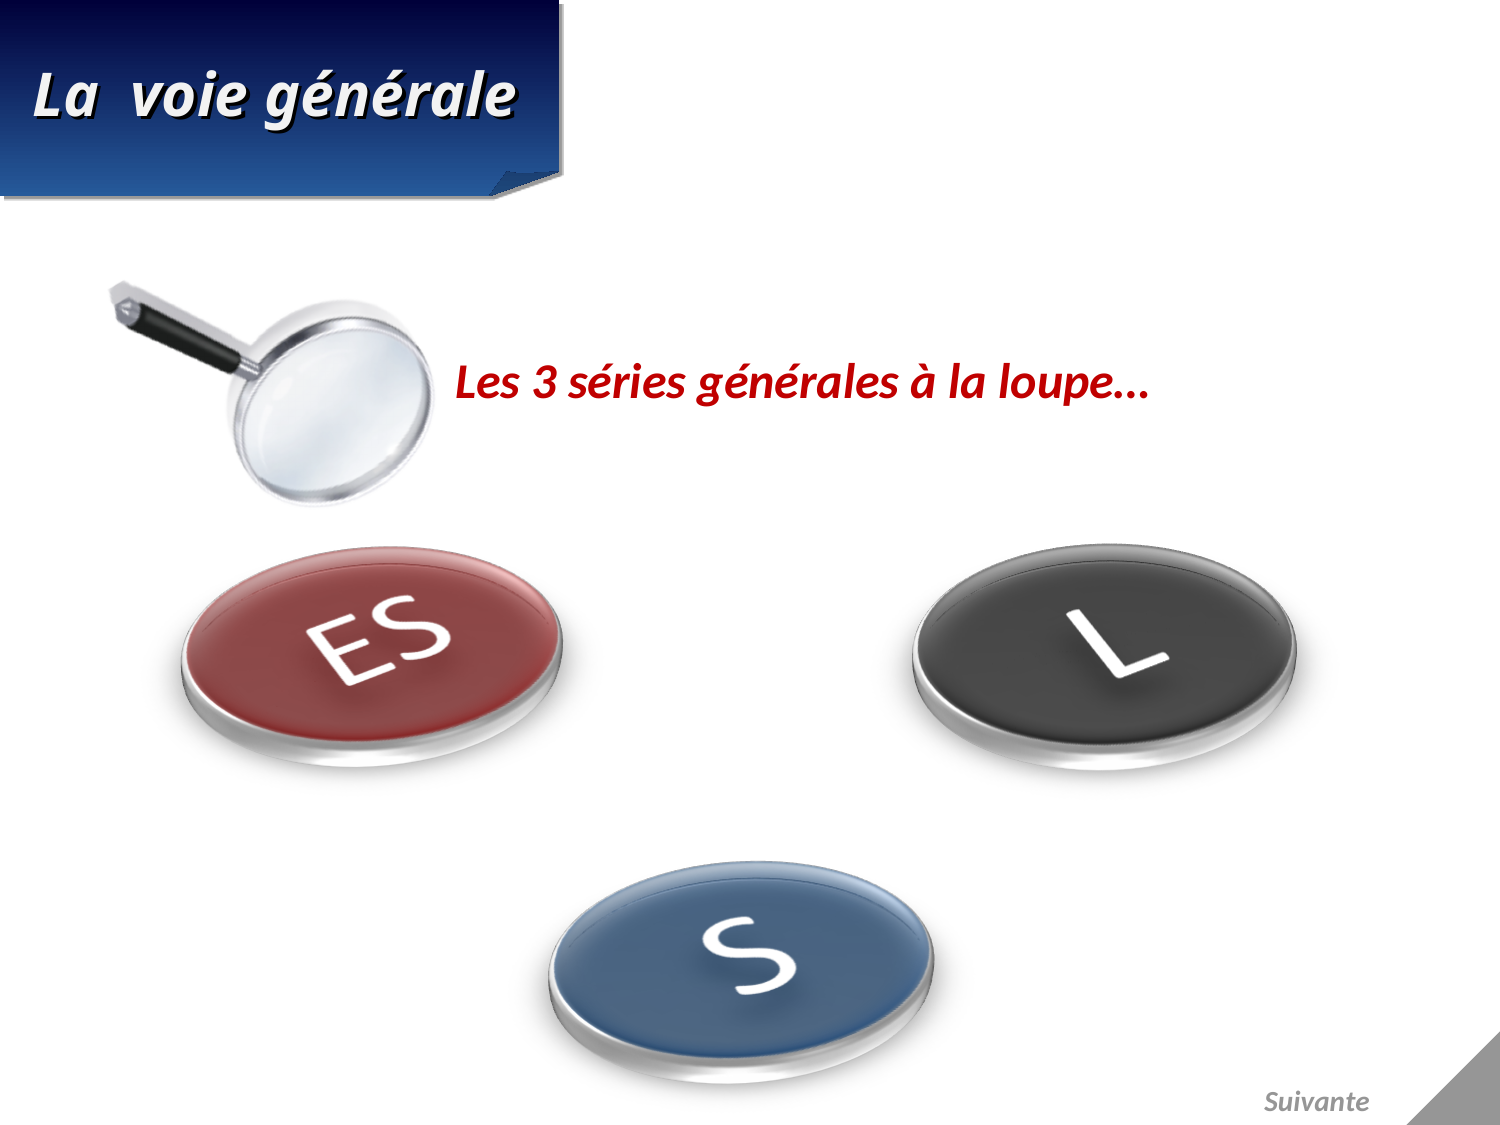

La voie générale
Les 3 séries générales à la loupe…
Suivante